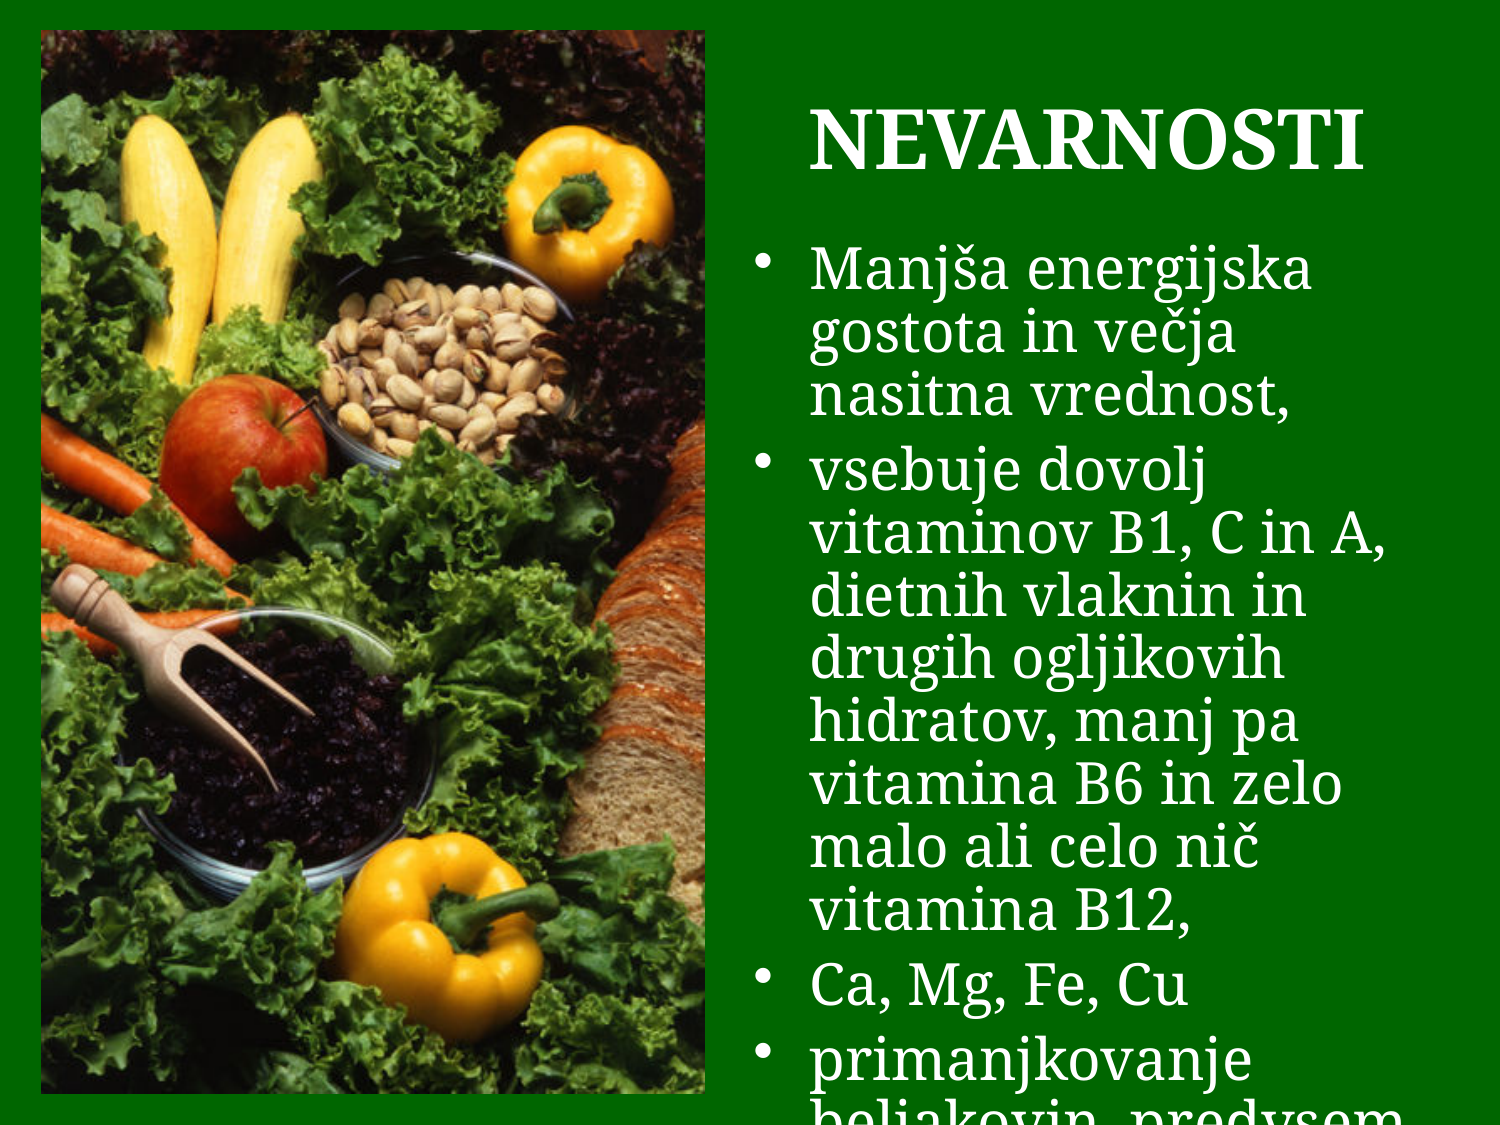

# NEVARNOSTI
Manjša energijska gostota in večja nasitna vrednost,
vsebuje dovolj vitaminov B1, C in A, dietnih vlaknin in drugih ogljikovih hidratov, manj pa vitamina B6 in zelo malo ali celo nič vitamina B12,
Ca, Mg, Fe, Cu
primanjkovanje beljakovin, predvsem esencialnih aminokislin.